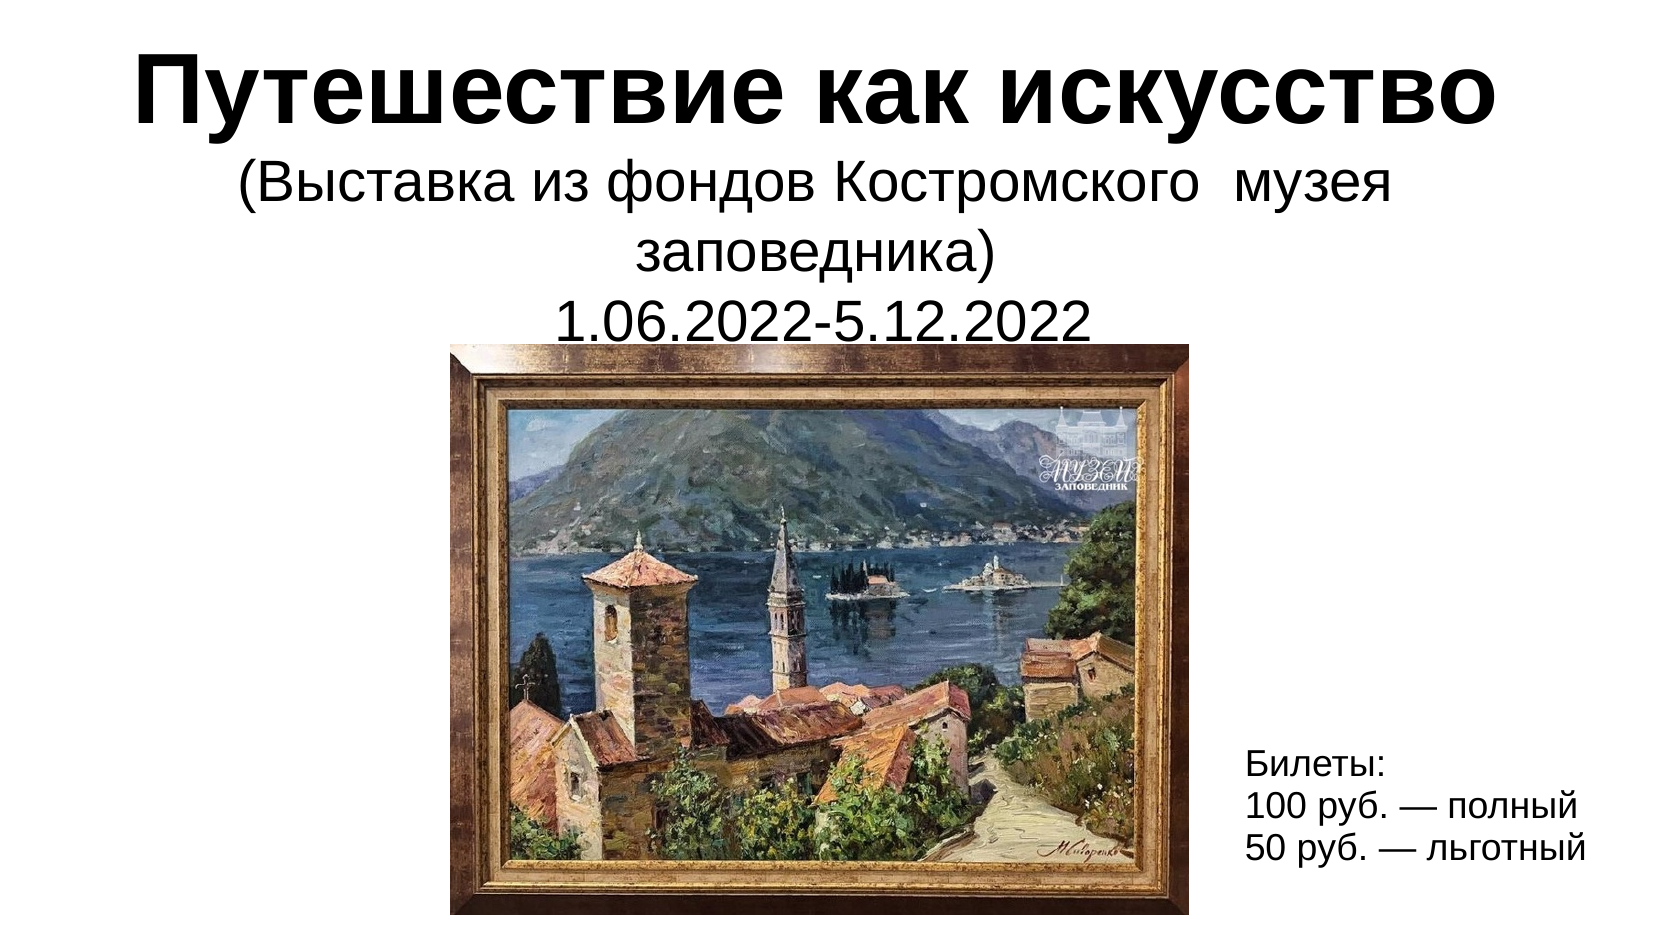

# Путешествие как искусство (Выставка из фондов Костромского музея заповедника) 1.06.2022-5.12.2022
Билеты:
100 руб. — полный
50 руб. — льготный